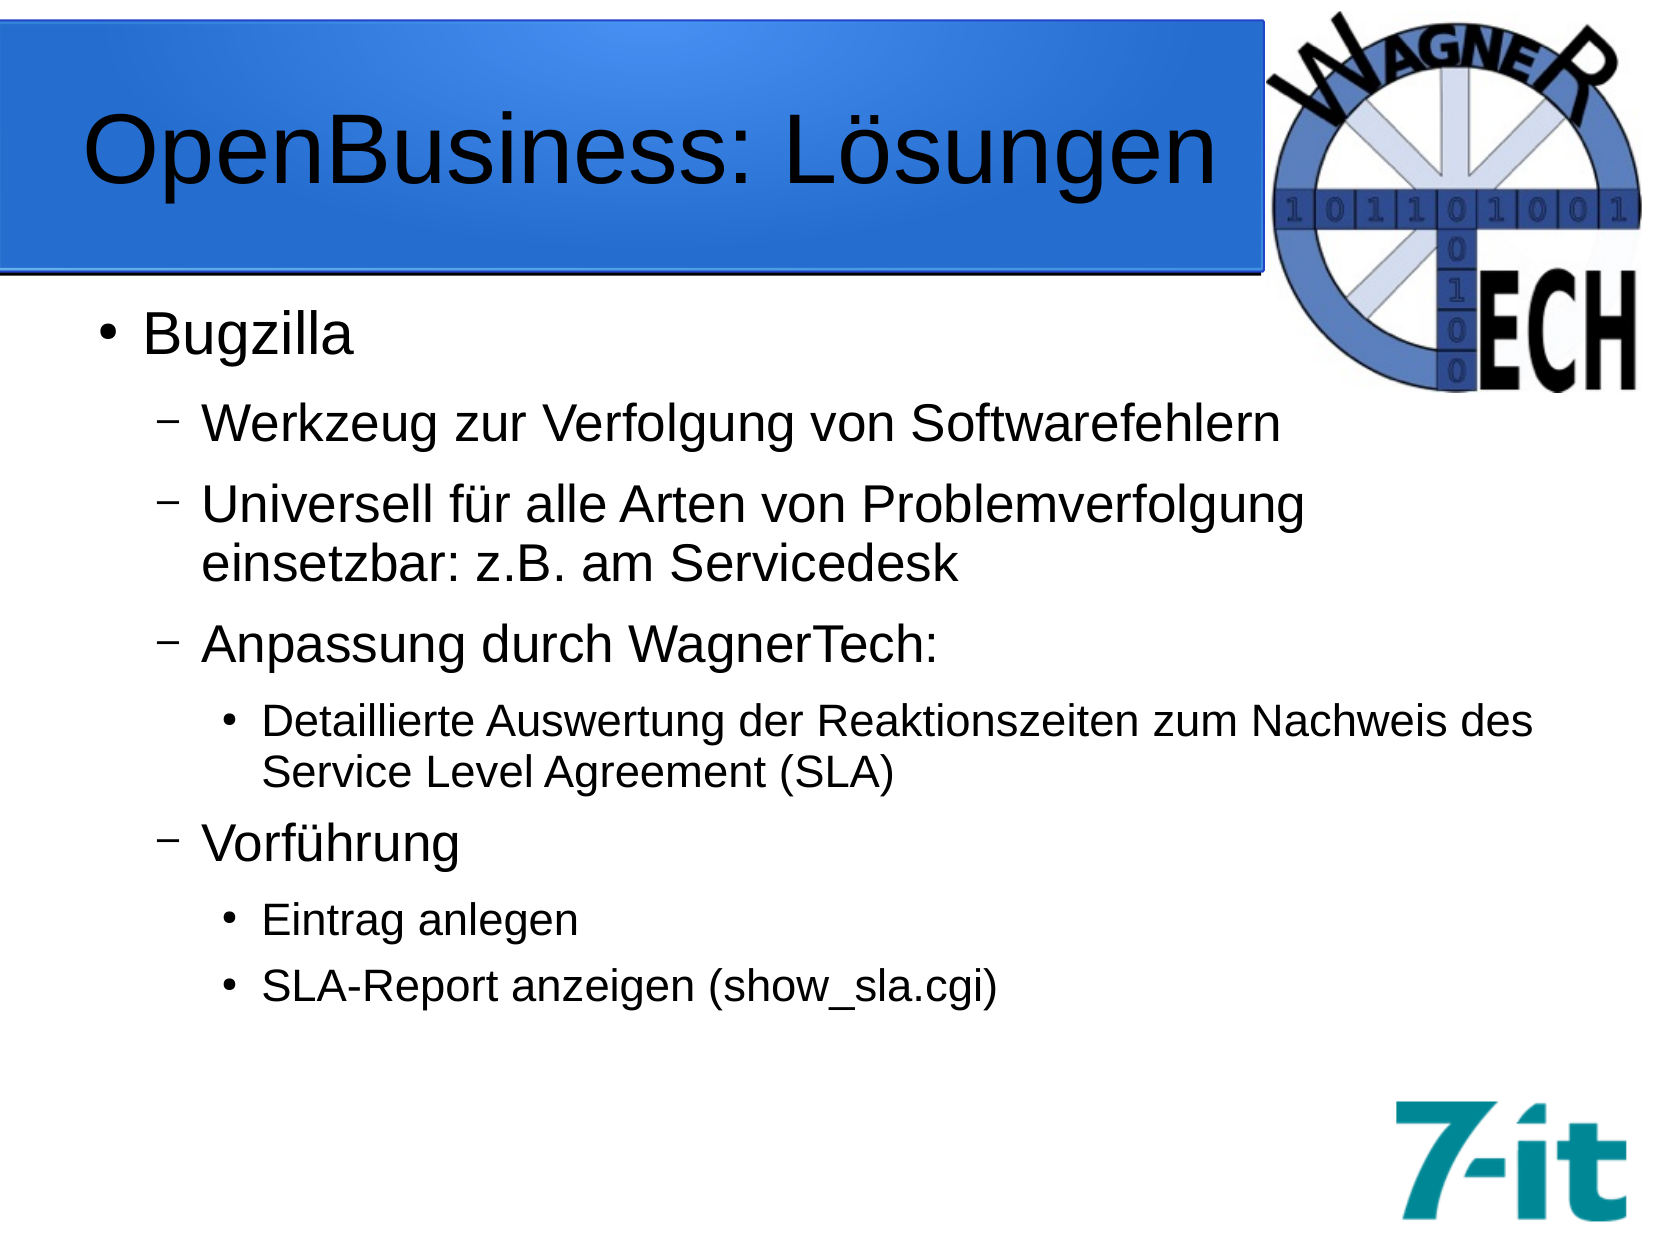

# OpenBusiness: Lösungen
Bugzilla
Werkzeug zur Verfolgung von Softwarefehlern
Universell für alle Arten von Problemverfolgung einsetzbar: z.B. am Servicedesk
Anpassung durch WagnerTech:
Detaillierte Auswertung der Reaktionszeiten zum Nachweis des Service Level Agreement (SLA)
Vorführung
Eintrag anlegen
SLA-Report anzeigen (show_sla.cgi)